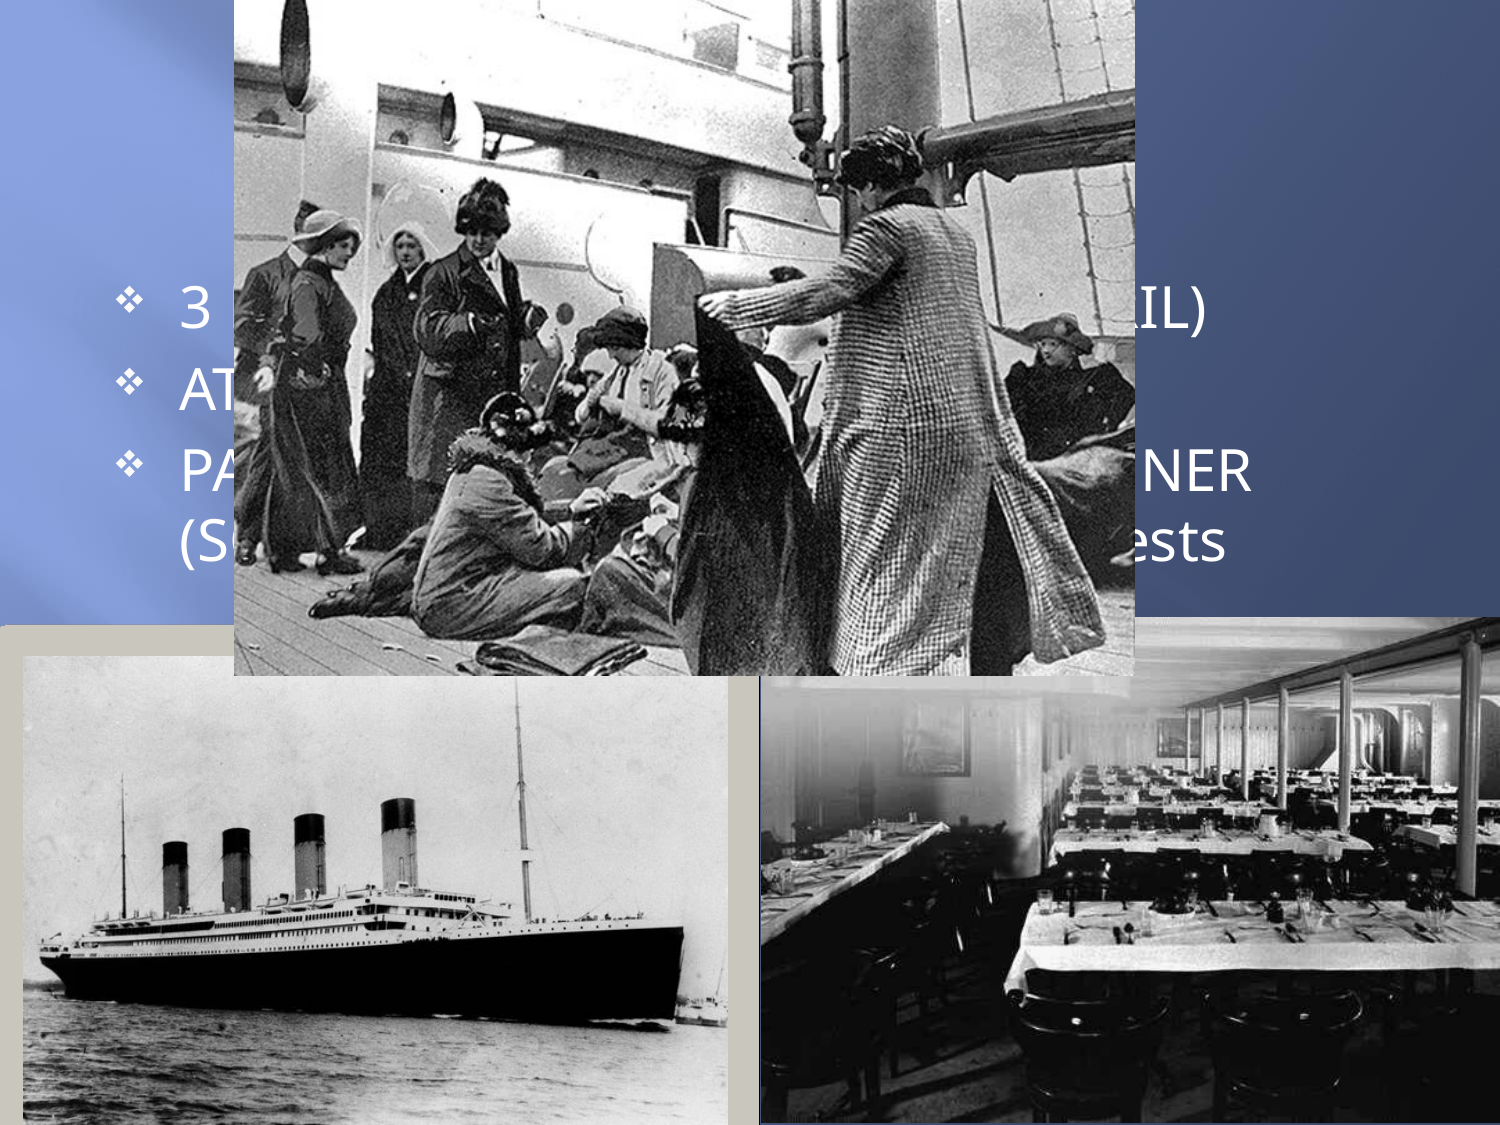

# TRAVEL
3 DAYS (12TH, 13RD AND 14TH APRIL)
ATLANTIC OCEAN
PASENGERS- BREKFAS, LUNCH, DINNER (SOME TEA), Their PERSONAL interests